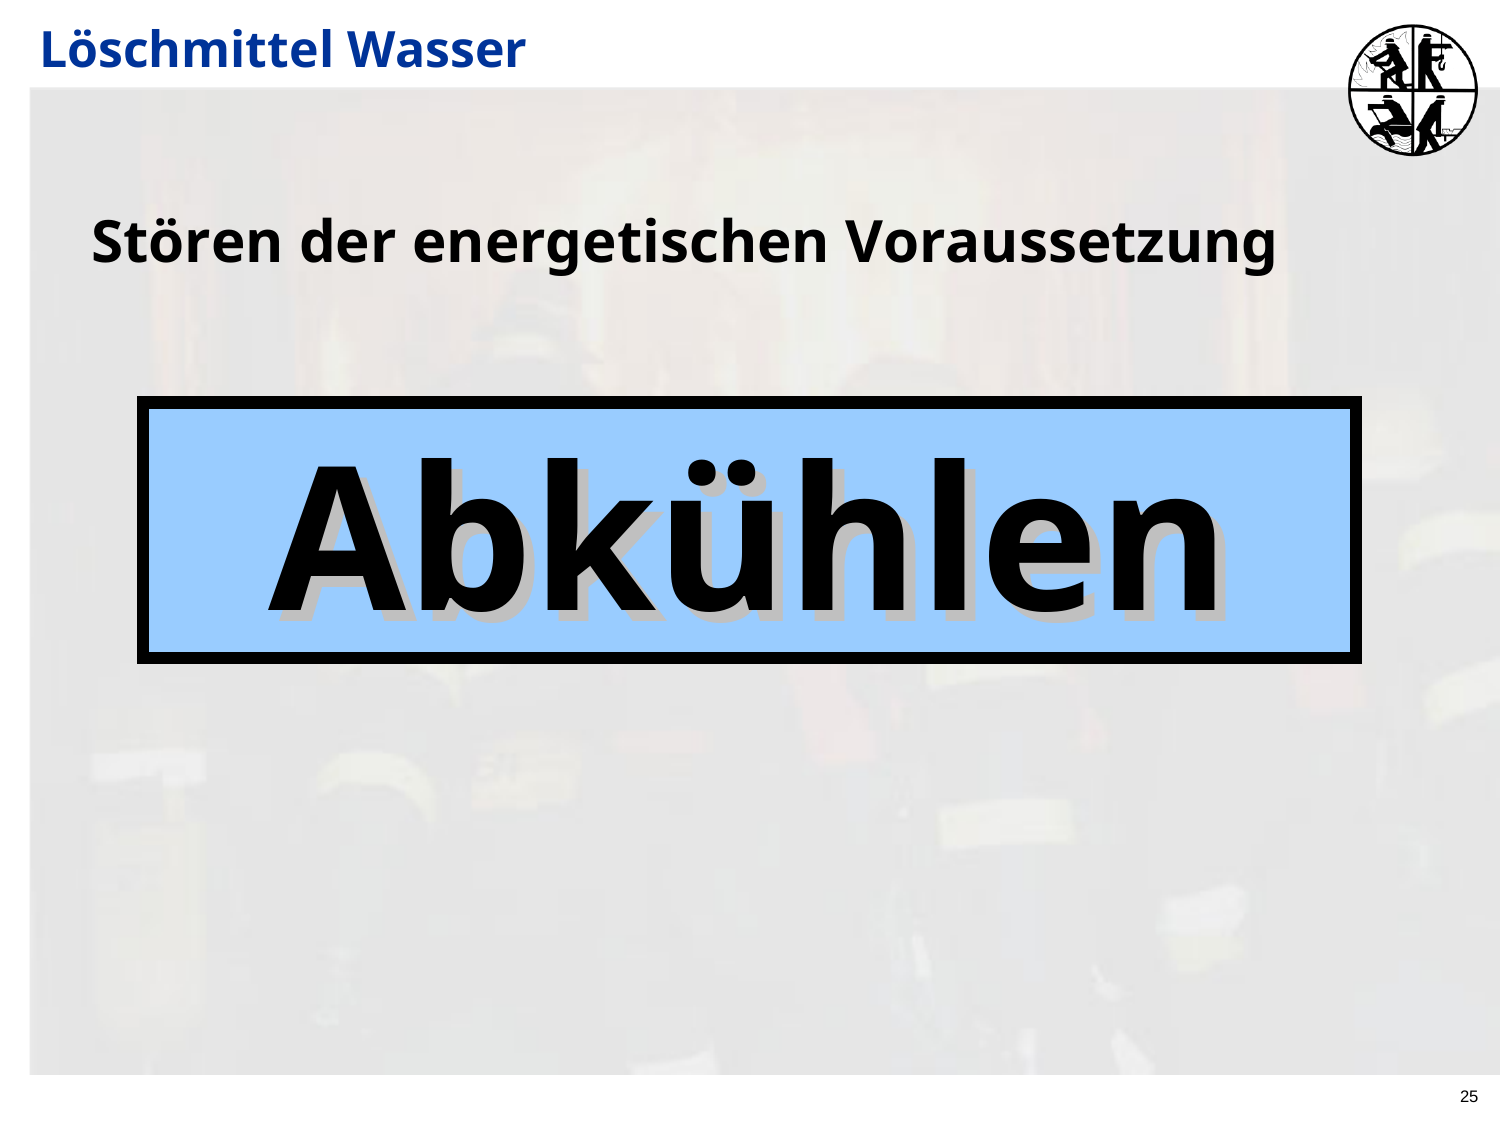

# Löschmittel Wasser
Stören der energetischen Voraussetzung
Abkühlen